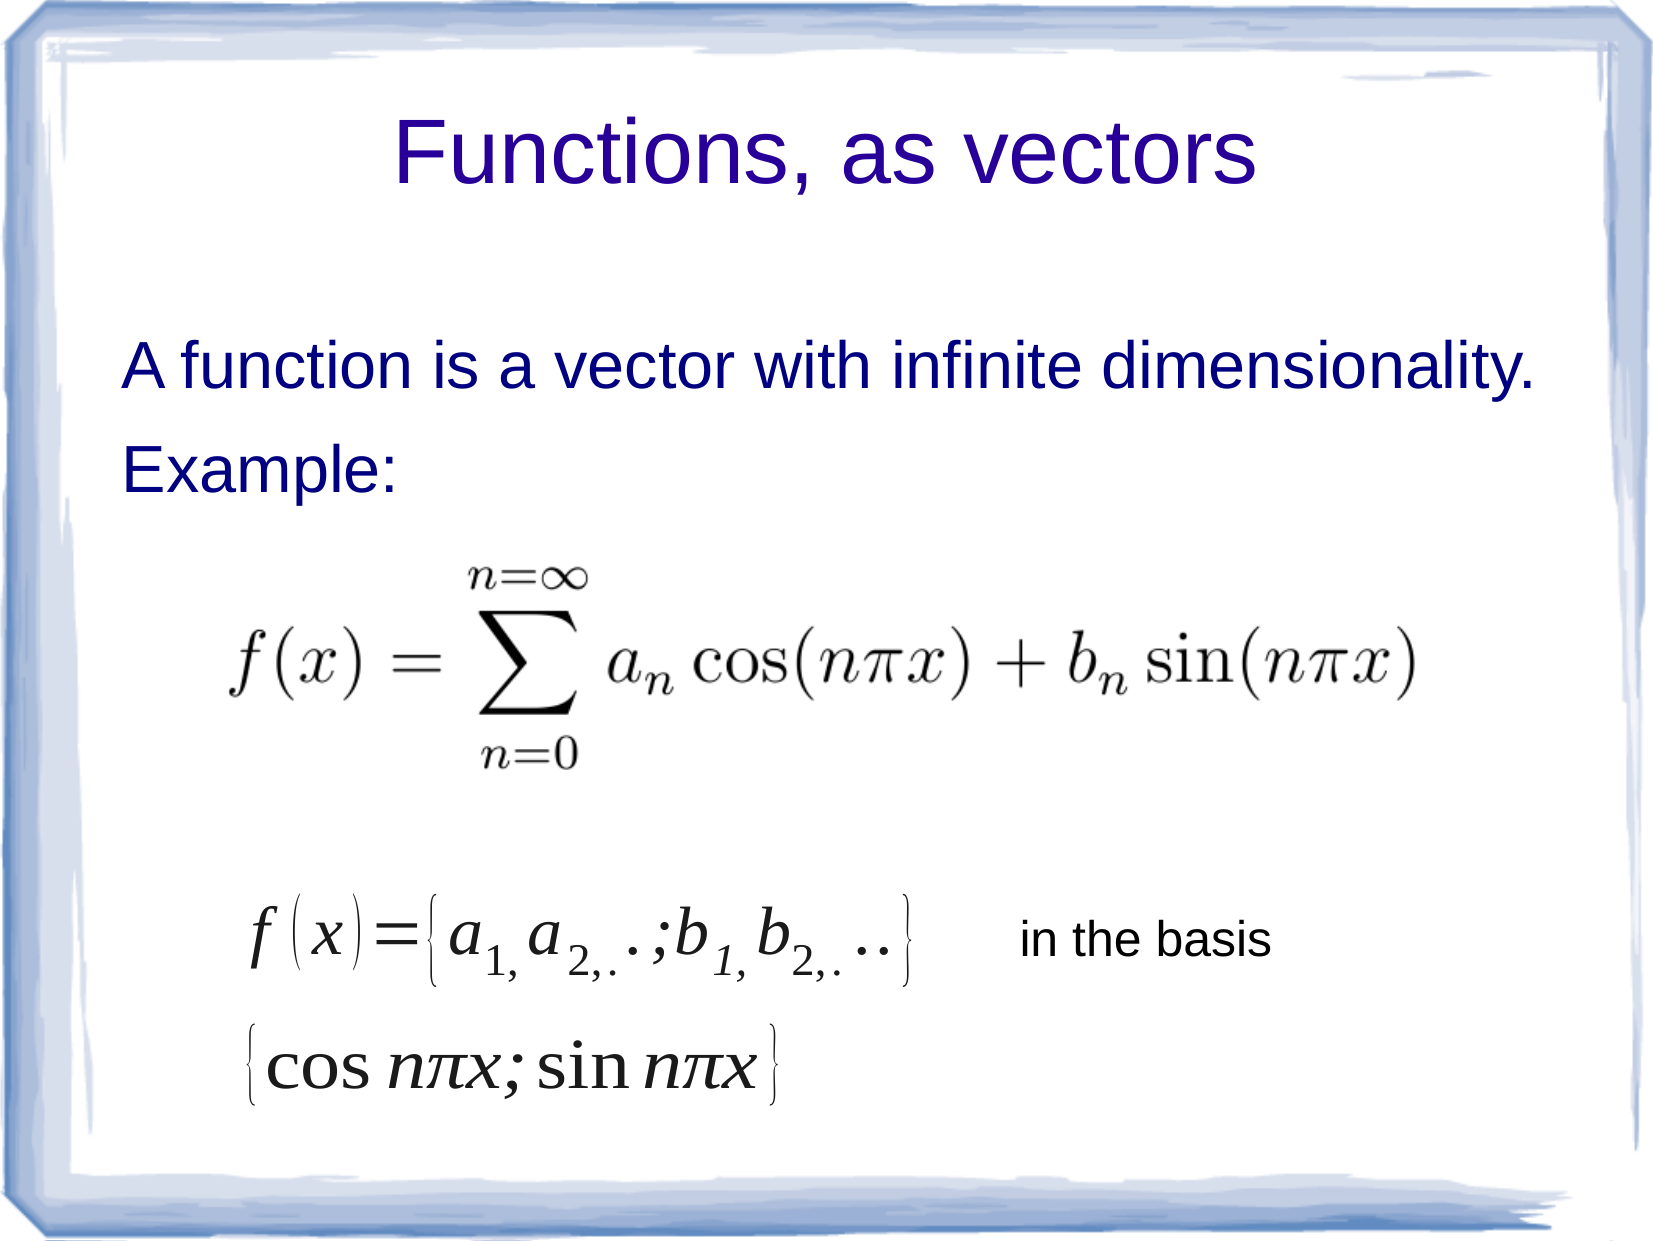

# Functions, as vectors
A function is a vector with infinite dimensionality.
Example:
in the basis